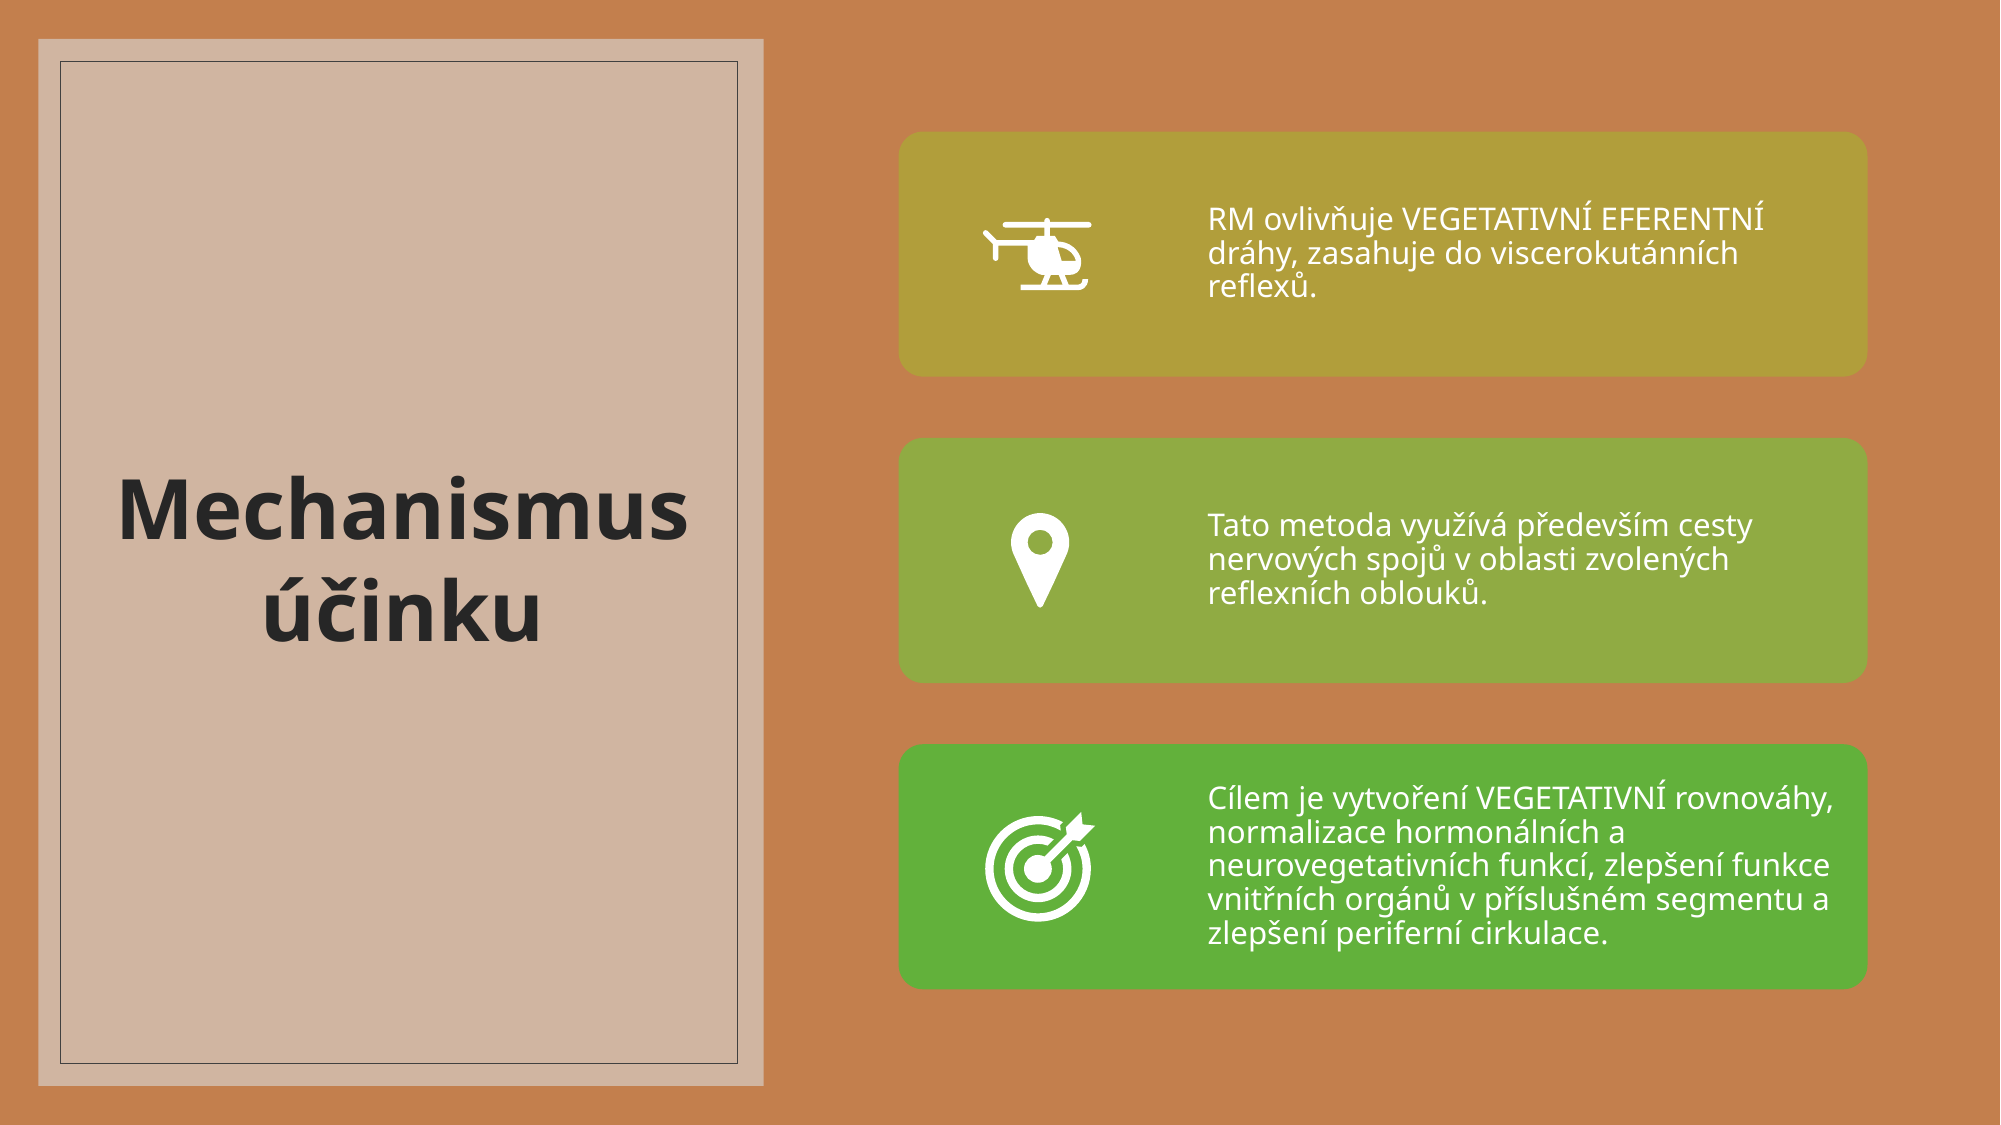

# Mechanismus účinku
RM ovlivňuje VEGETATIVNÍ EFERENTNÍ dráhy, zasahuje do viscerokutánních reflexů.
Tato metoda využívá především cesty nervových spojů v oblasti zvolených reflexních oblouků.
Cílem je vytvoření VEGETATIVNÍ rovnováhy, normalizace hormonálních a neurovegetativních funkcí, zlepšení funkce vnitřních orgánů v příslušném segmentu a zlepšení periferní cirkulace.